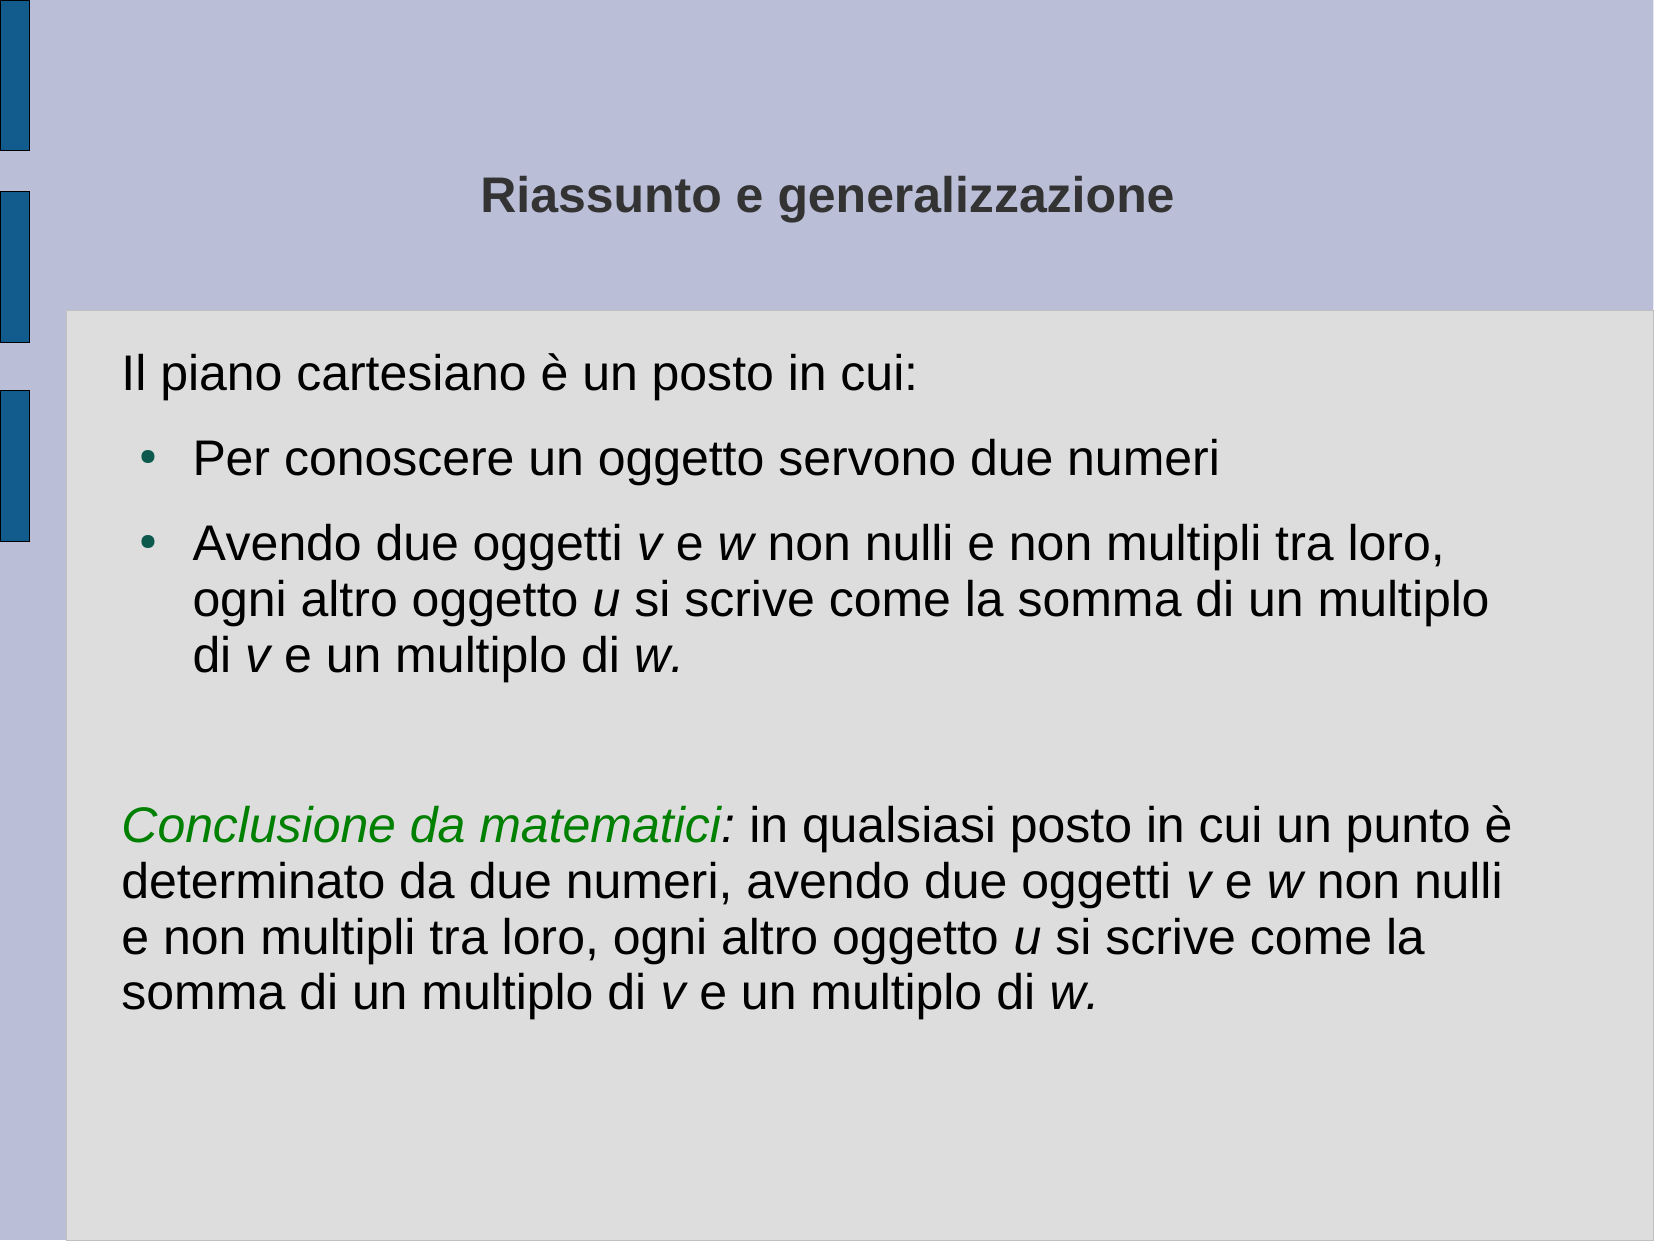

# Riassunto e generalizzazione
Il piano cartesiano è un posto in cui:
Per conoscere un oggetto servono due numeri
Avendo due oggetti v e w non nulli e non multipli tra loro, ogni altro oggetto u si scrive come la somma di un multiplo di v e un multiplo di w.
Conclusione da matematici: in qualsiasi posto in cui un punto è determinato da due numeri, avendo due oggetti v e w non nulli e non multipli tra loro, ogni altro oggetto u si scrive come la somma di un multiplo di v e un multiplo di w.